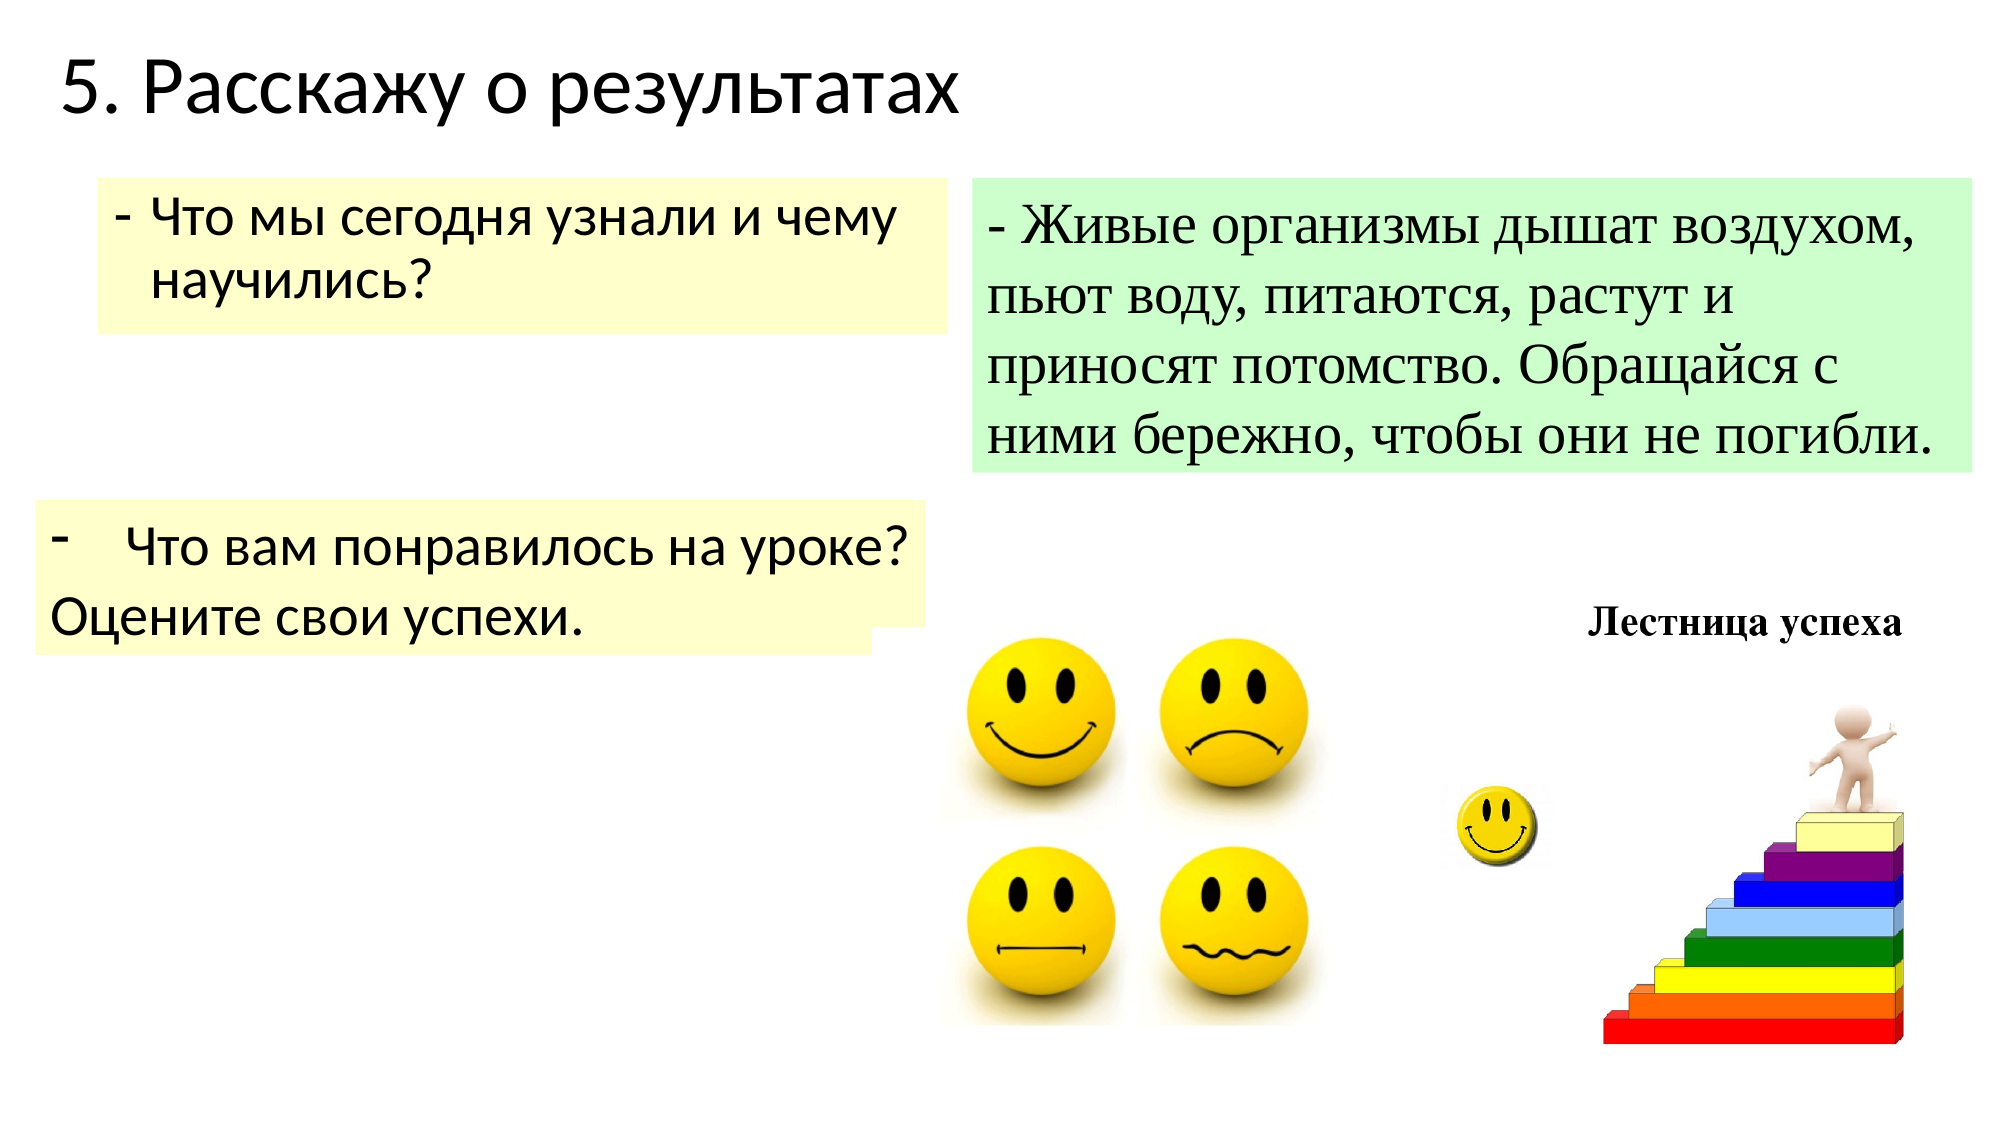

# 5. Расскажу о результатах
Что мы сегодня узнали и чему научились?
- Живые организмы дышат воздухом, пьют воду, питаются, растут и приносят потомство. Обращайся с ними бережно, чтобы они не погибли.
Что вам понравилось на уроке?
Оцените свои успехи.